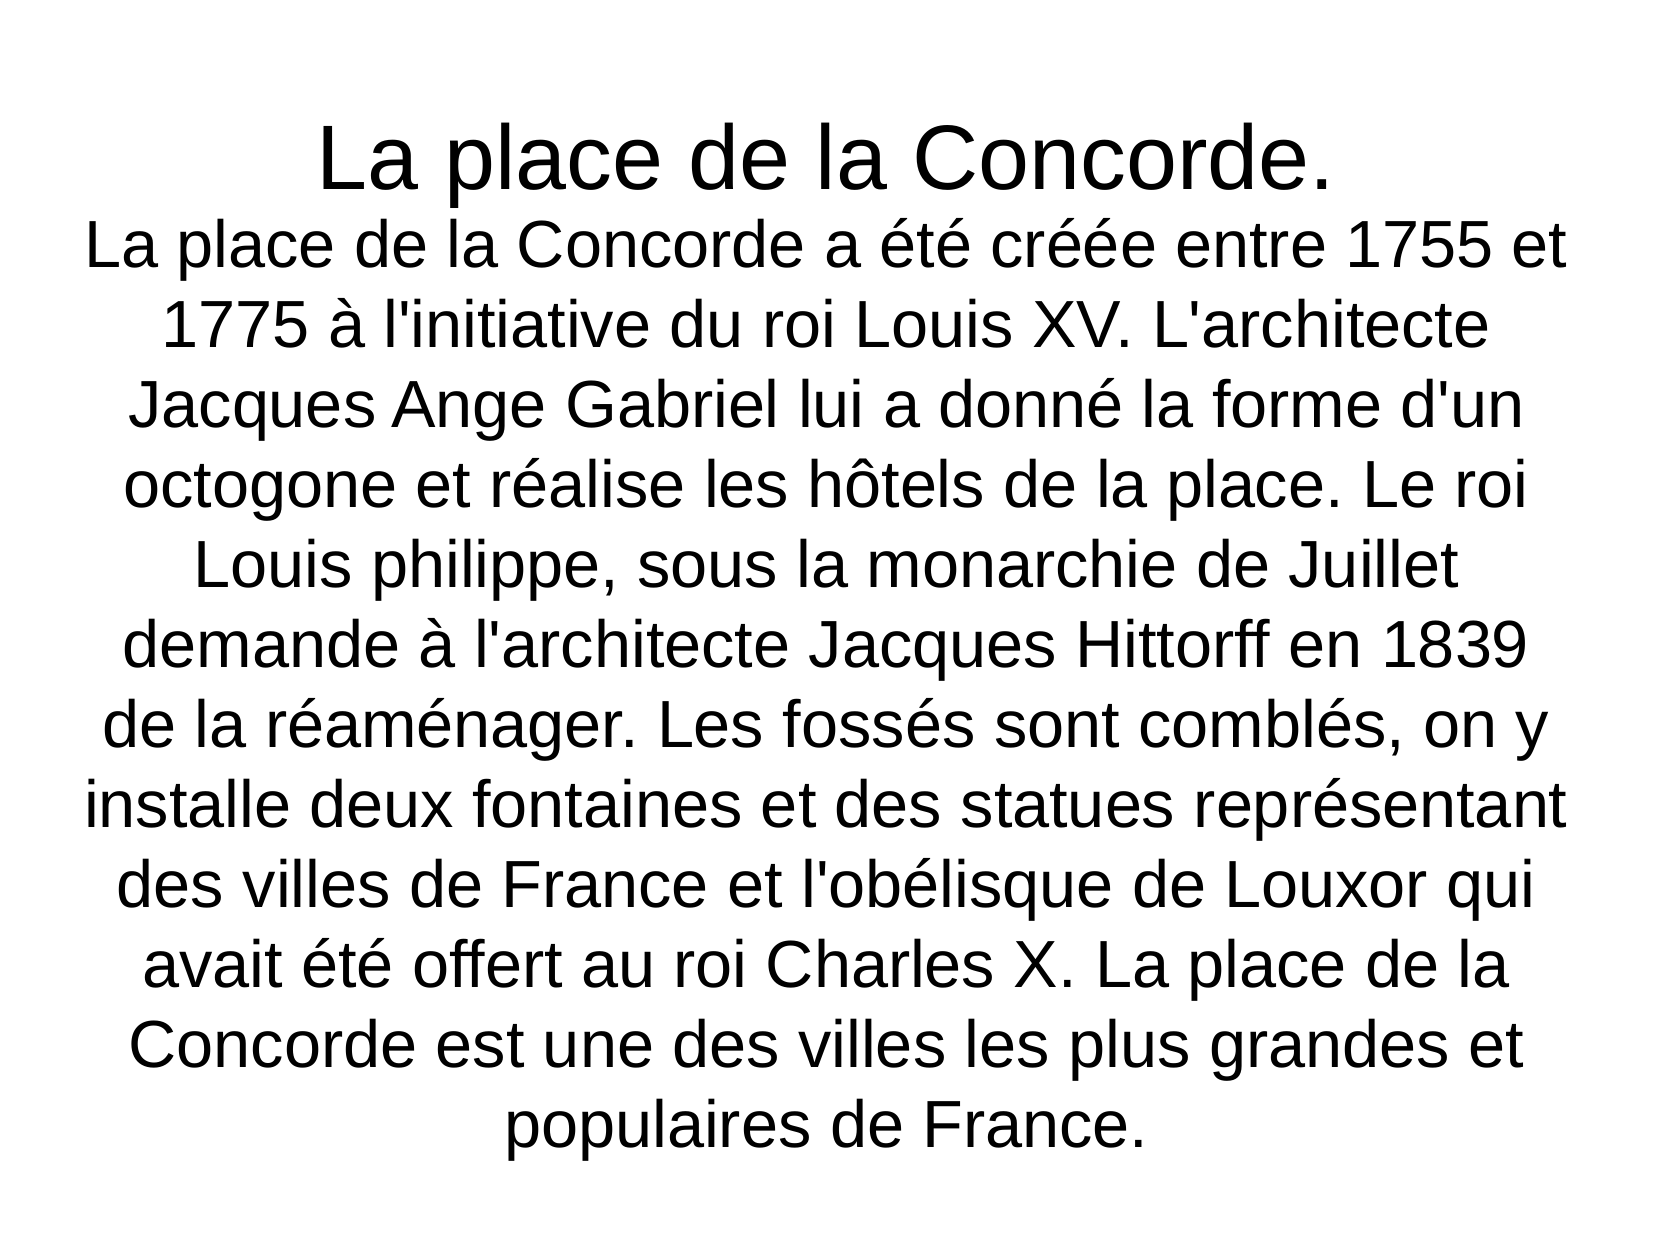

# La place de la Concorde.
La place de la Concorde a été créée entre 1755 et 1775 à l'initiative du roi Louis XV. L'architecte Jacques Ange Gabriel lui a donné la forme d'un octogone et réalise les hôtels de la place. Le roi Louis philippe, sous la monarchie de Juillet demande à l'architecte Jacques Hittorff en 1839 de la réaménager. Les fossés sont comblés, on y installe deux fontaines et des statues représentant des villes de France et l'obélisque de Louxor qui avait été offert au roi Charles X. La place de la Concorde est une des villes les plus grandes et populaires de France.